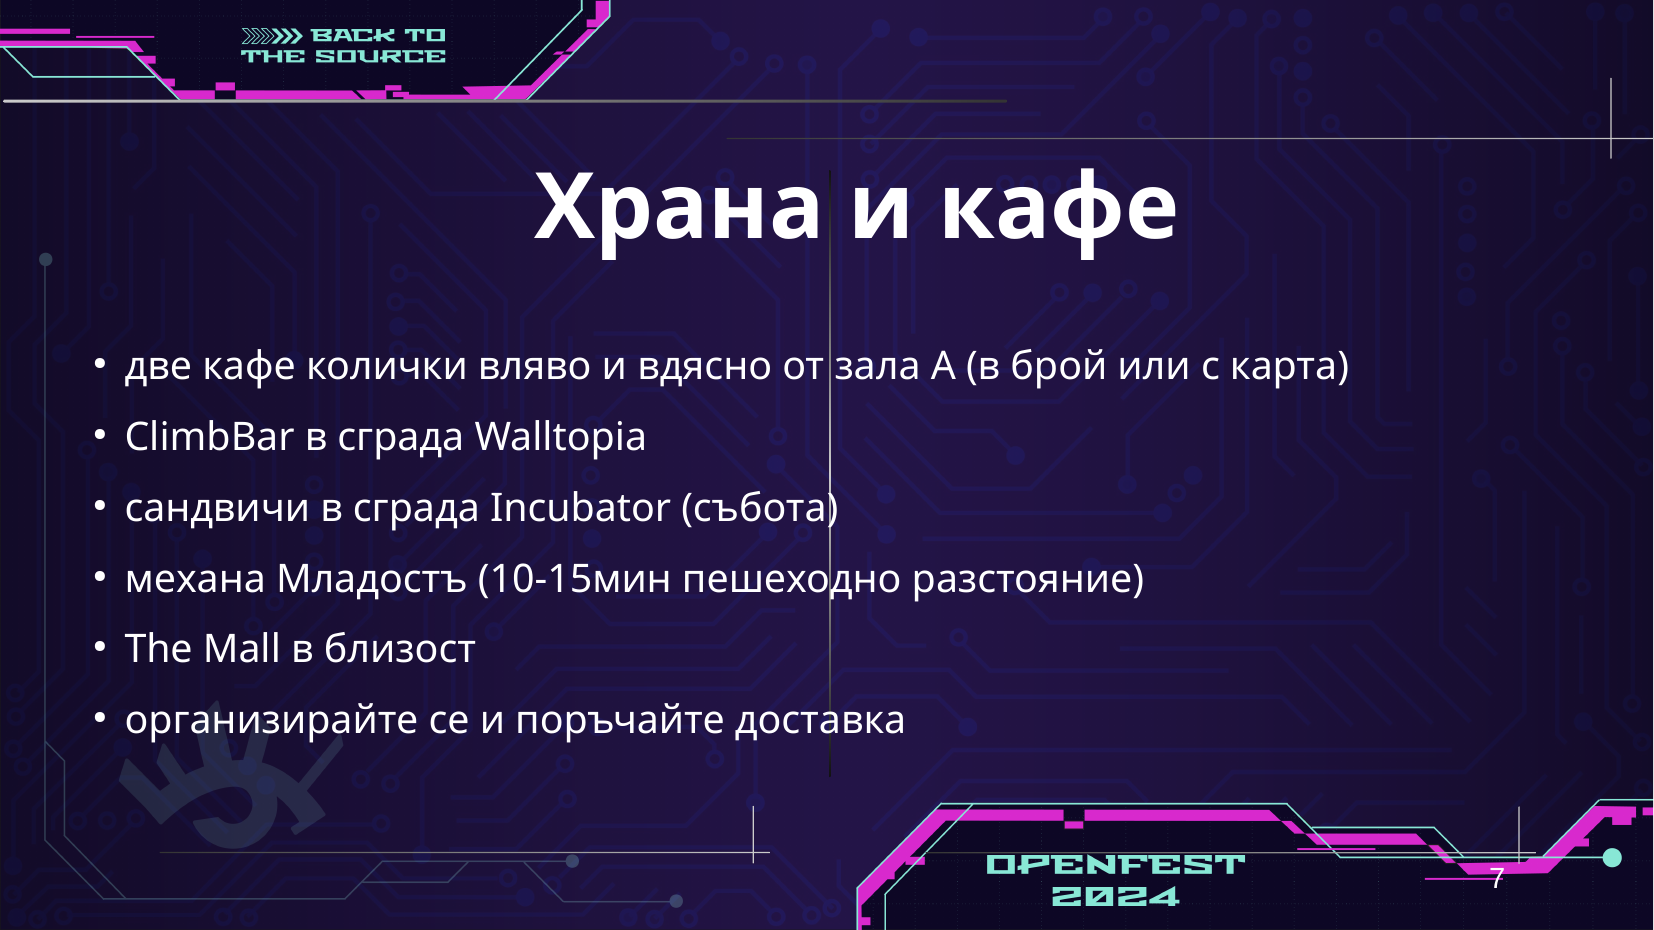

# Храна и кафе
две кафе колички вляво и вдясно от зала А (в брой или с карта)
ClimbBar в сграда Walltopia
сандвичи в сграда Incubator (събота)
механа Младостъ (10-15мин пешеходно разстояние)
The Mall в близост
организирайте се и поръчайте доставка
7